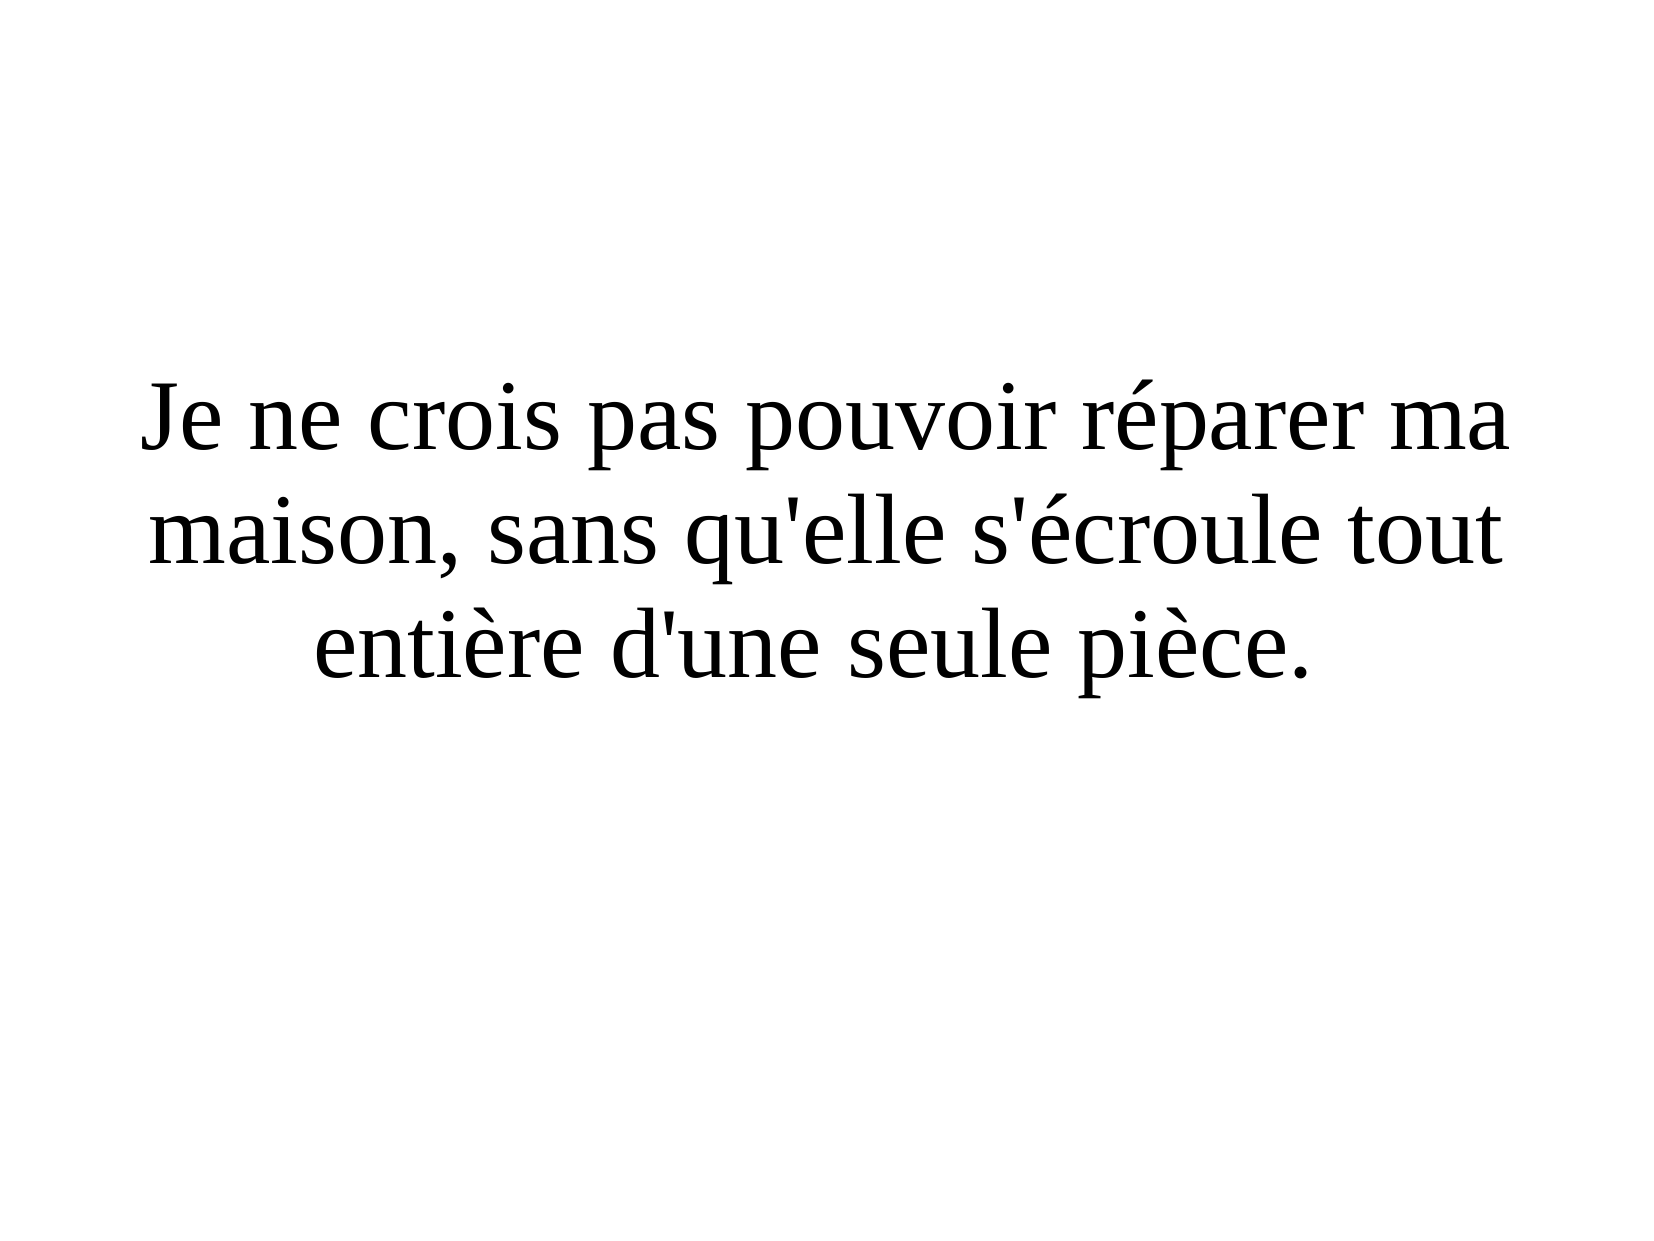

Je ne crois pas pouvoir réparer ma maison, sans qu'elle s'écroule tout entière d'une seule pièce.